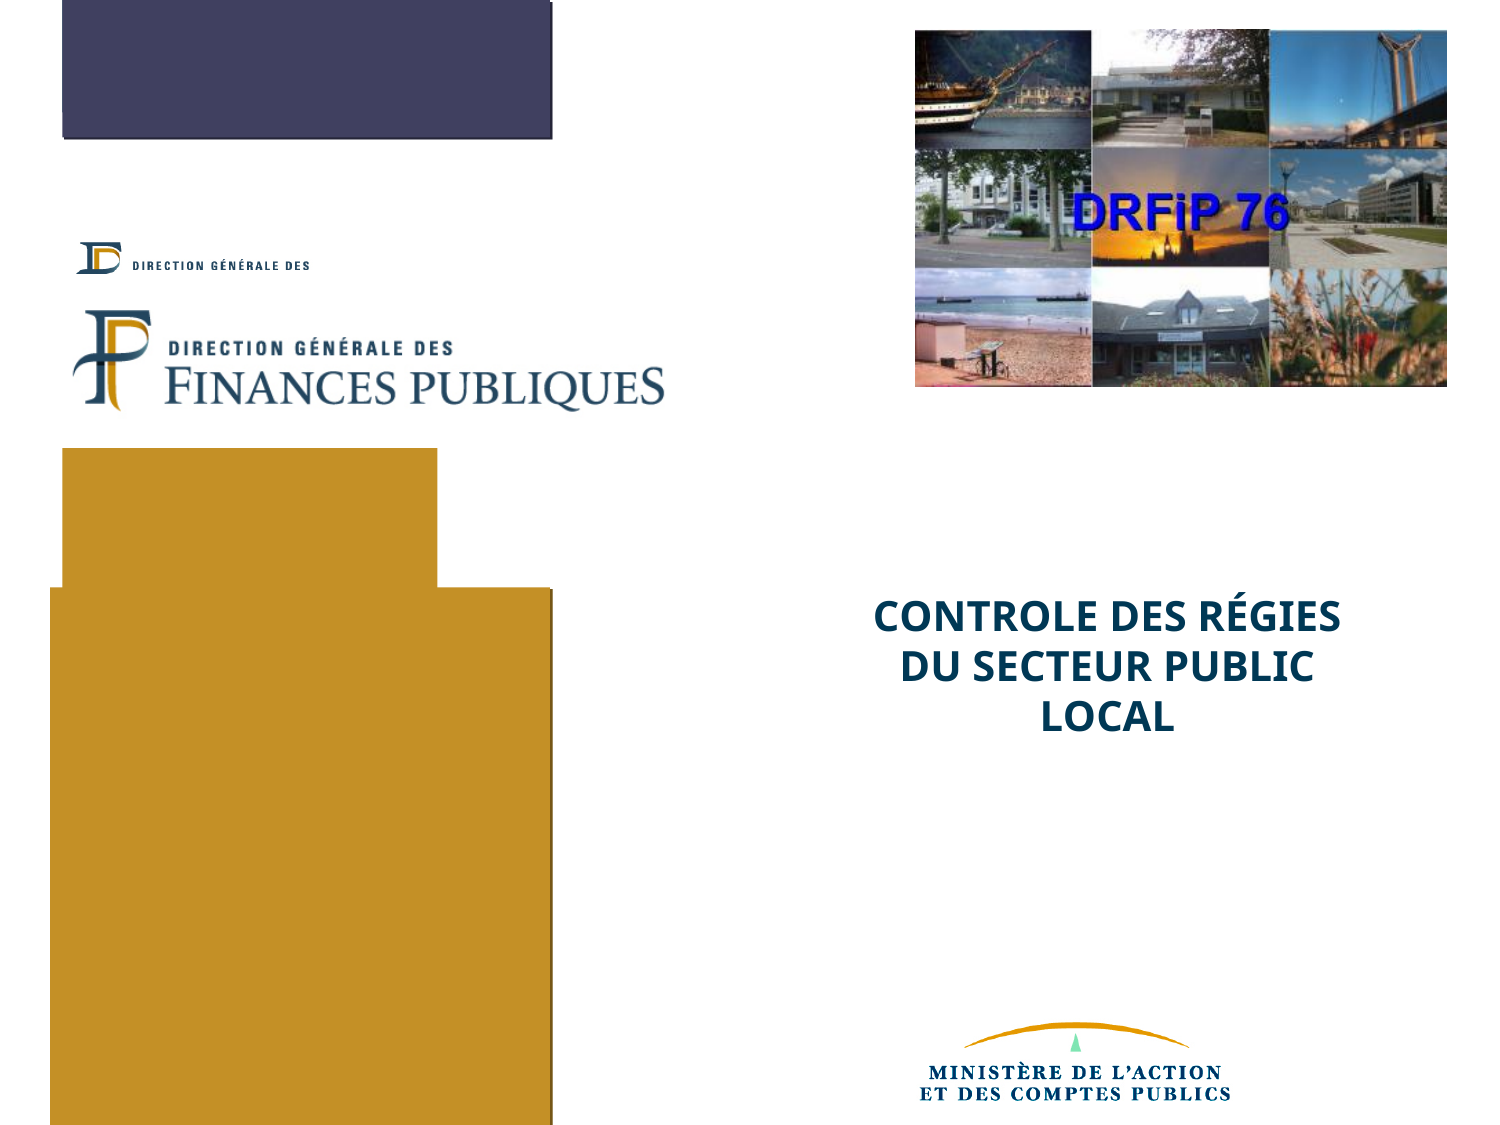

#
CONTROLE DES RÉGIES
DU SECTEUR PUBLIC LOCAL